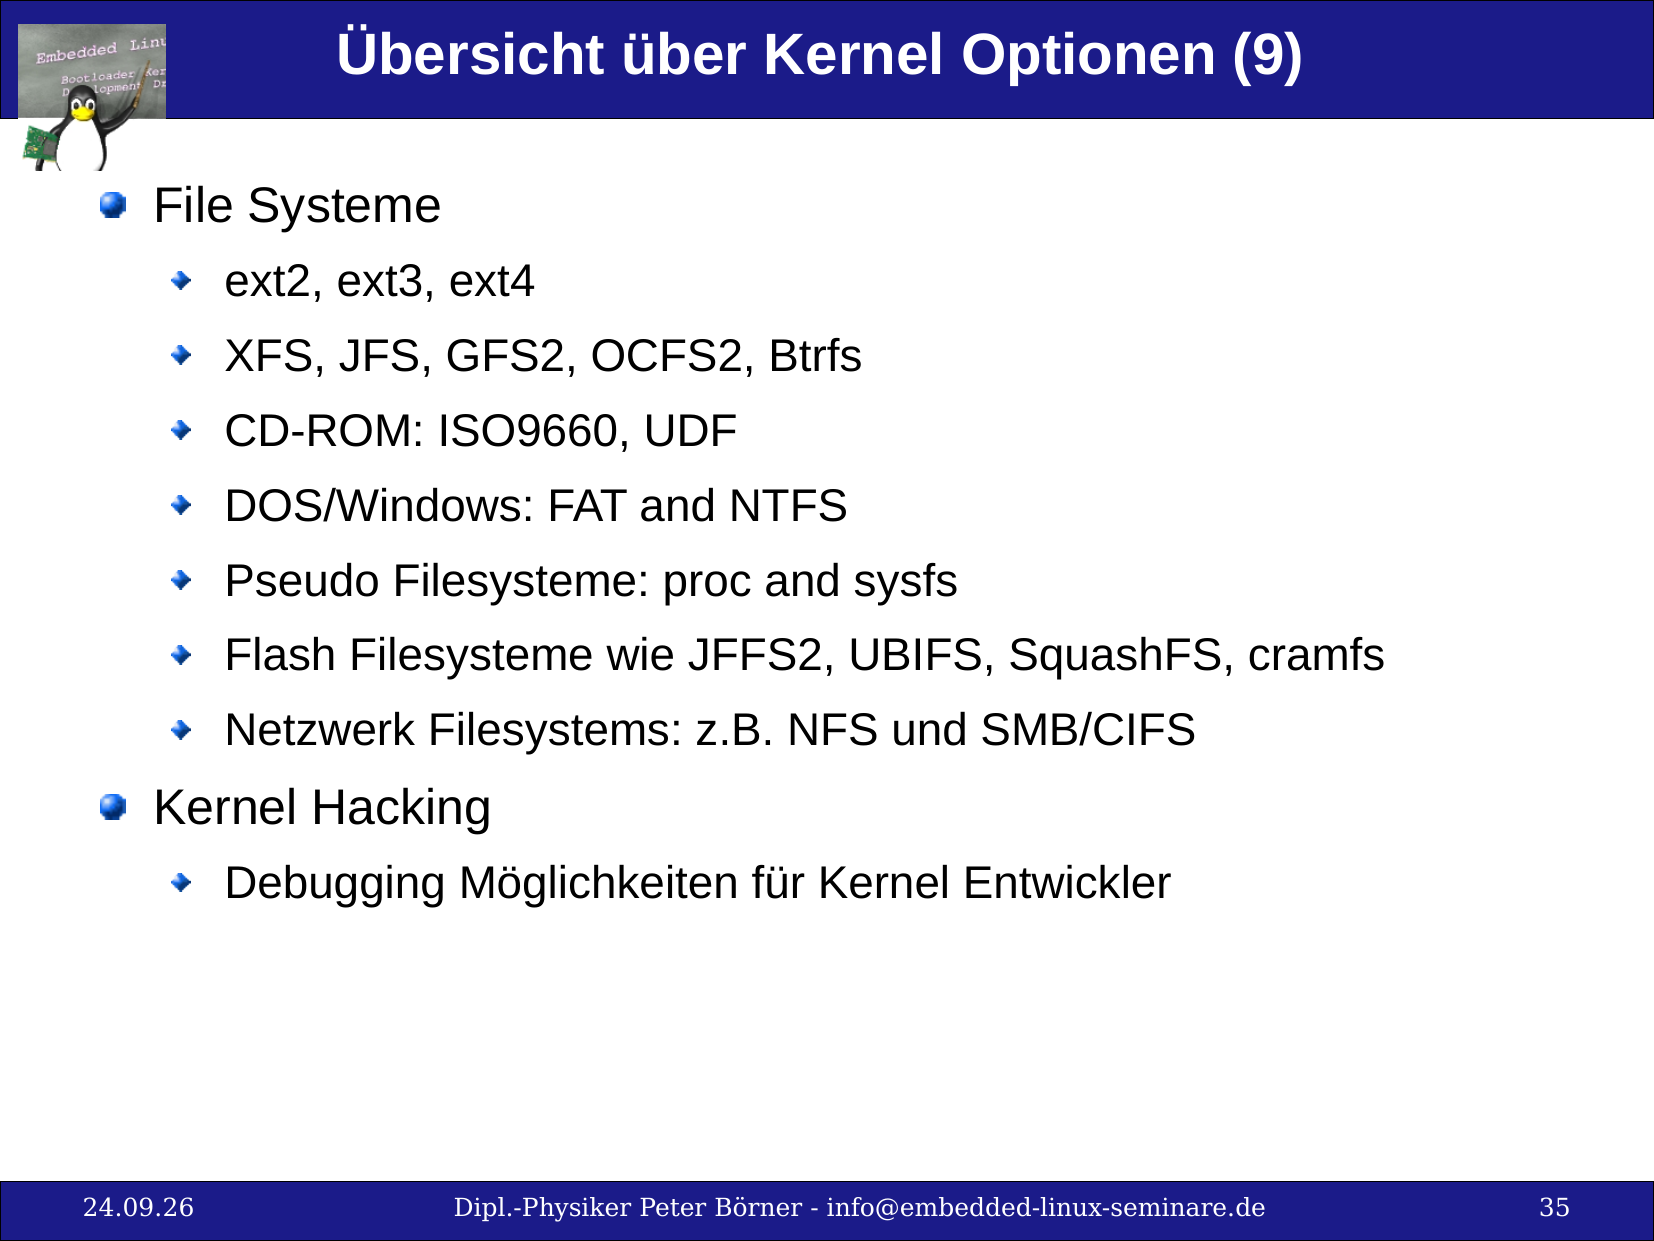

# Übersicht über Kernel Optionen (9)
File Systeme
ext2, ext3, ext4
XFS, JFS, GFS2, OCFS2, Btrfs
CD-ROM: ISO9660, UDF
DOS/Windows: FAT and NTFS
Pseudo Filesysteme: proc and sysfs
Flash Filesysteme wie JFFS2, UBIFS, SquashFS, cramfs
Netzwerk Filesystems: z.B. NFS und SMB/CIFS
Kernel Hacking
Debugging Möglichkeiten für Kernel Entwickler
 Dipl.-Physiker Peter Börner - info@embedded-linux-seminare.de
35